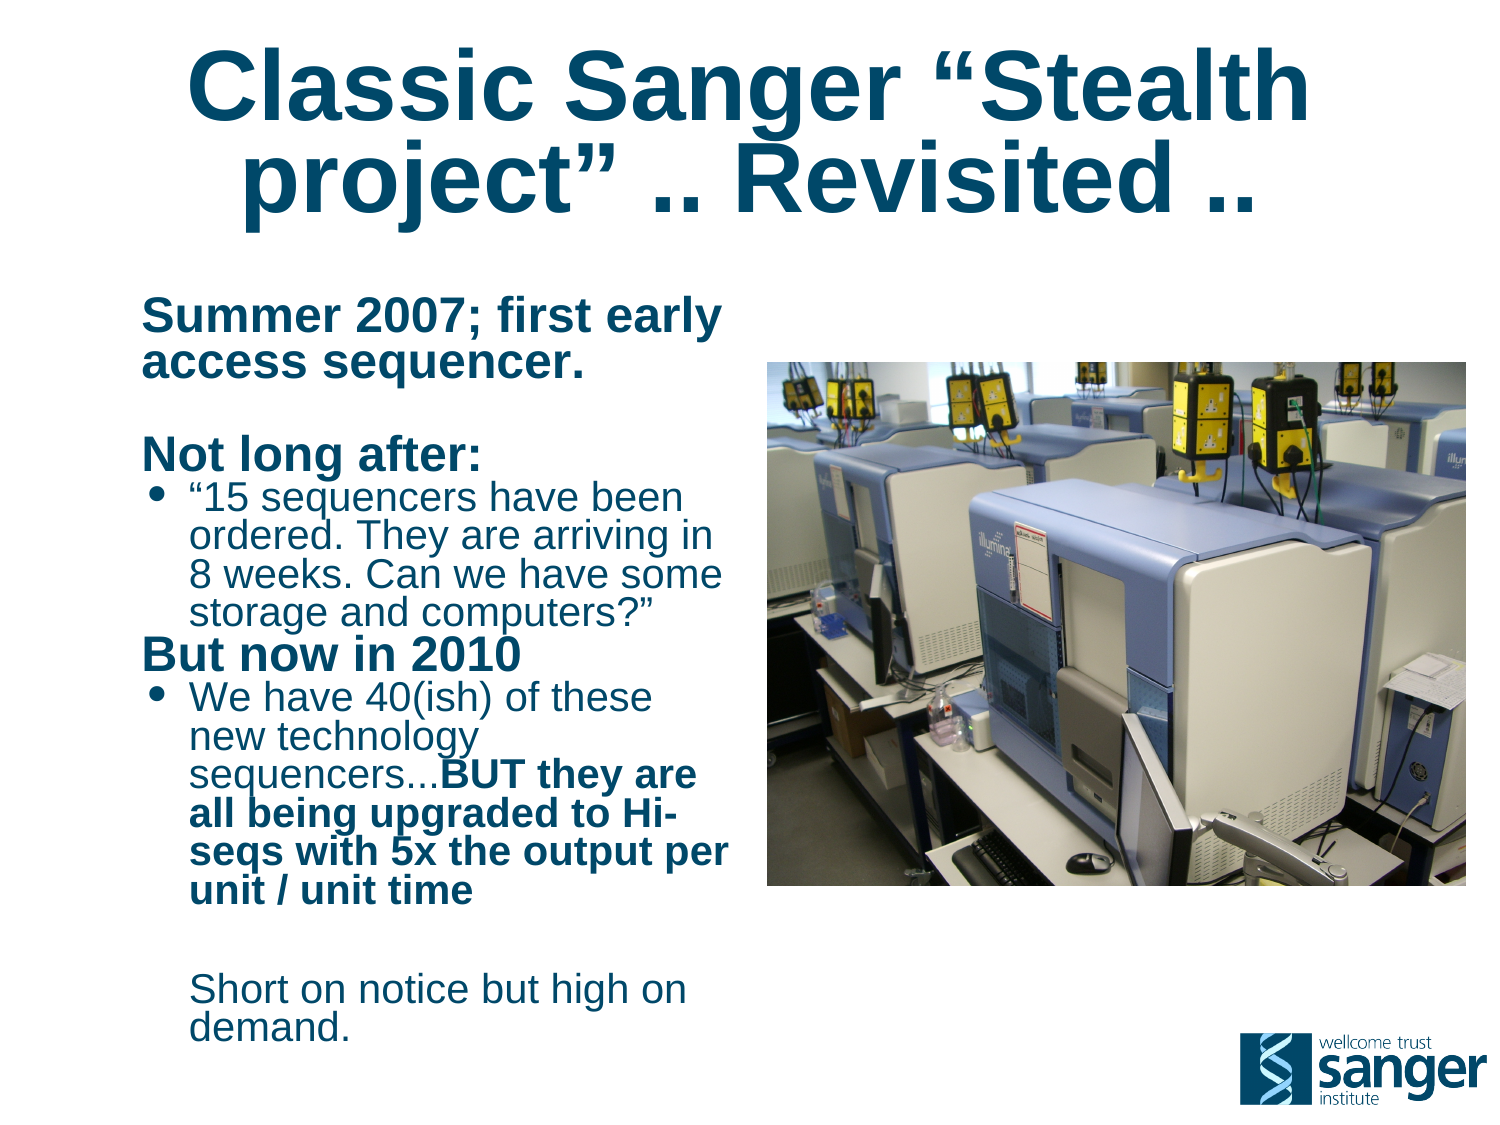

# Classic Sanger “Stealth project” .. Revisited ..
Summer 2007; first early access sequencer.
Not long after:
“15 sequencers have been ordered. They are arriving in 8 weeks. Can we have some storage and computers?”
But now in 2010
We have 40(ish) of these new technology sequencers...BUT they are all being upgraded to Hi-seqs with 5x the output per unit / unit time
Short on notice but high on demand.